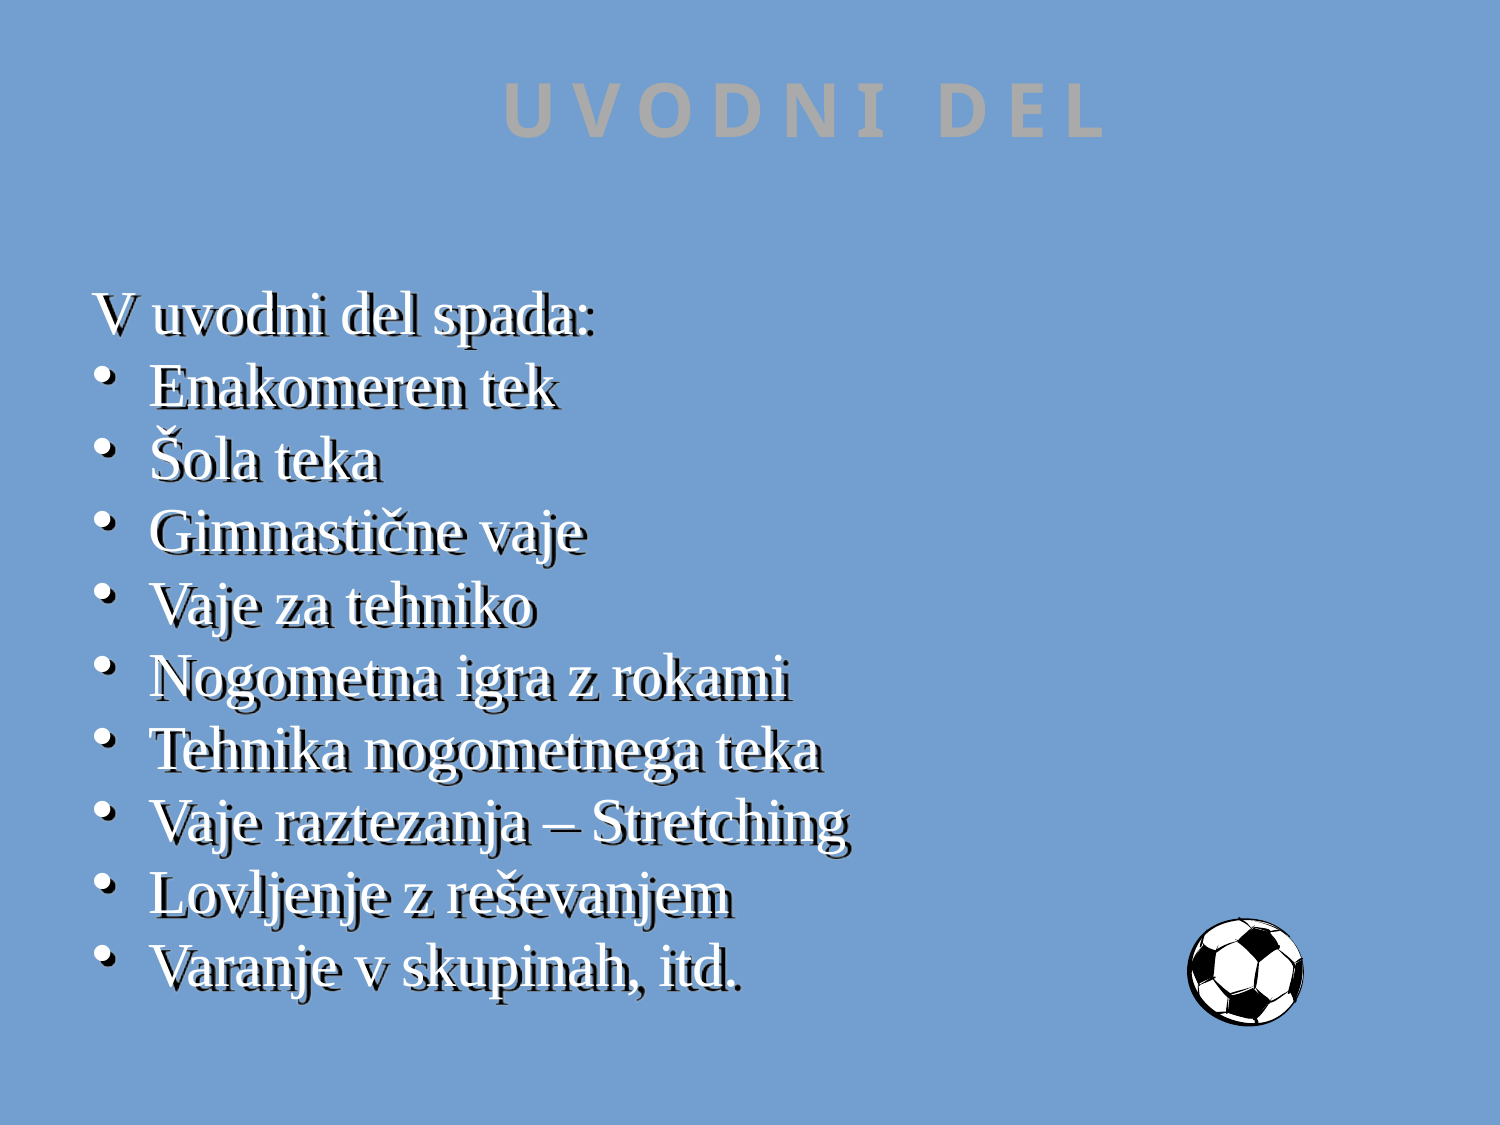

UVODNI DEL
# V uvodni del spada:
Enakomeren tek
Šola teka
Gimnastične vaje
Vaje za tehniko
Nogometna igra z rokami
Tehnika nogometnega teka
Vaje raztezanja – Stretching
Lovljenje z reševanjem
Varanje v skupinah, itd.